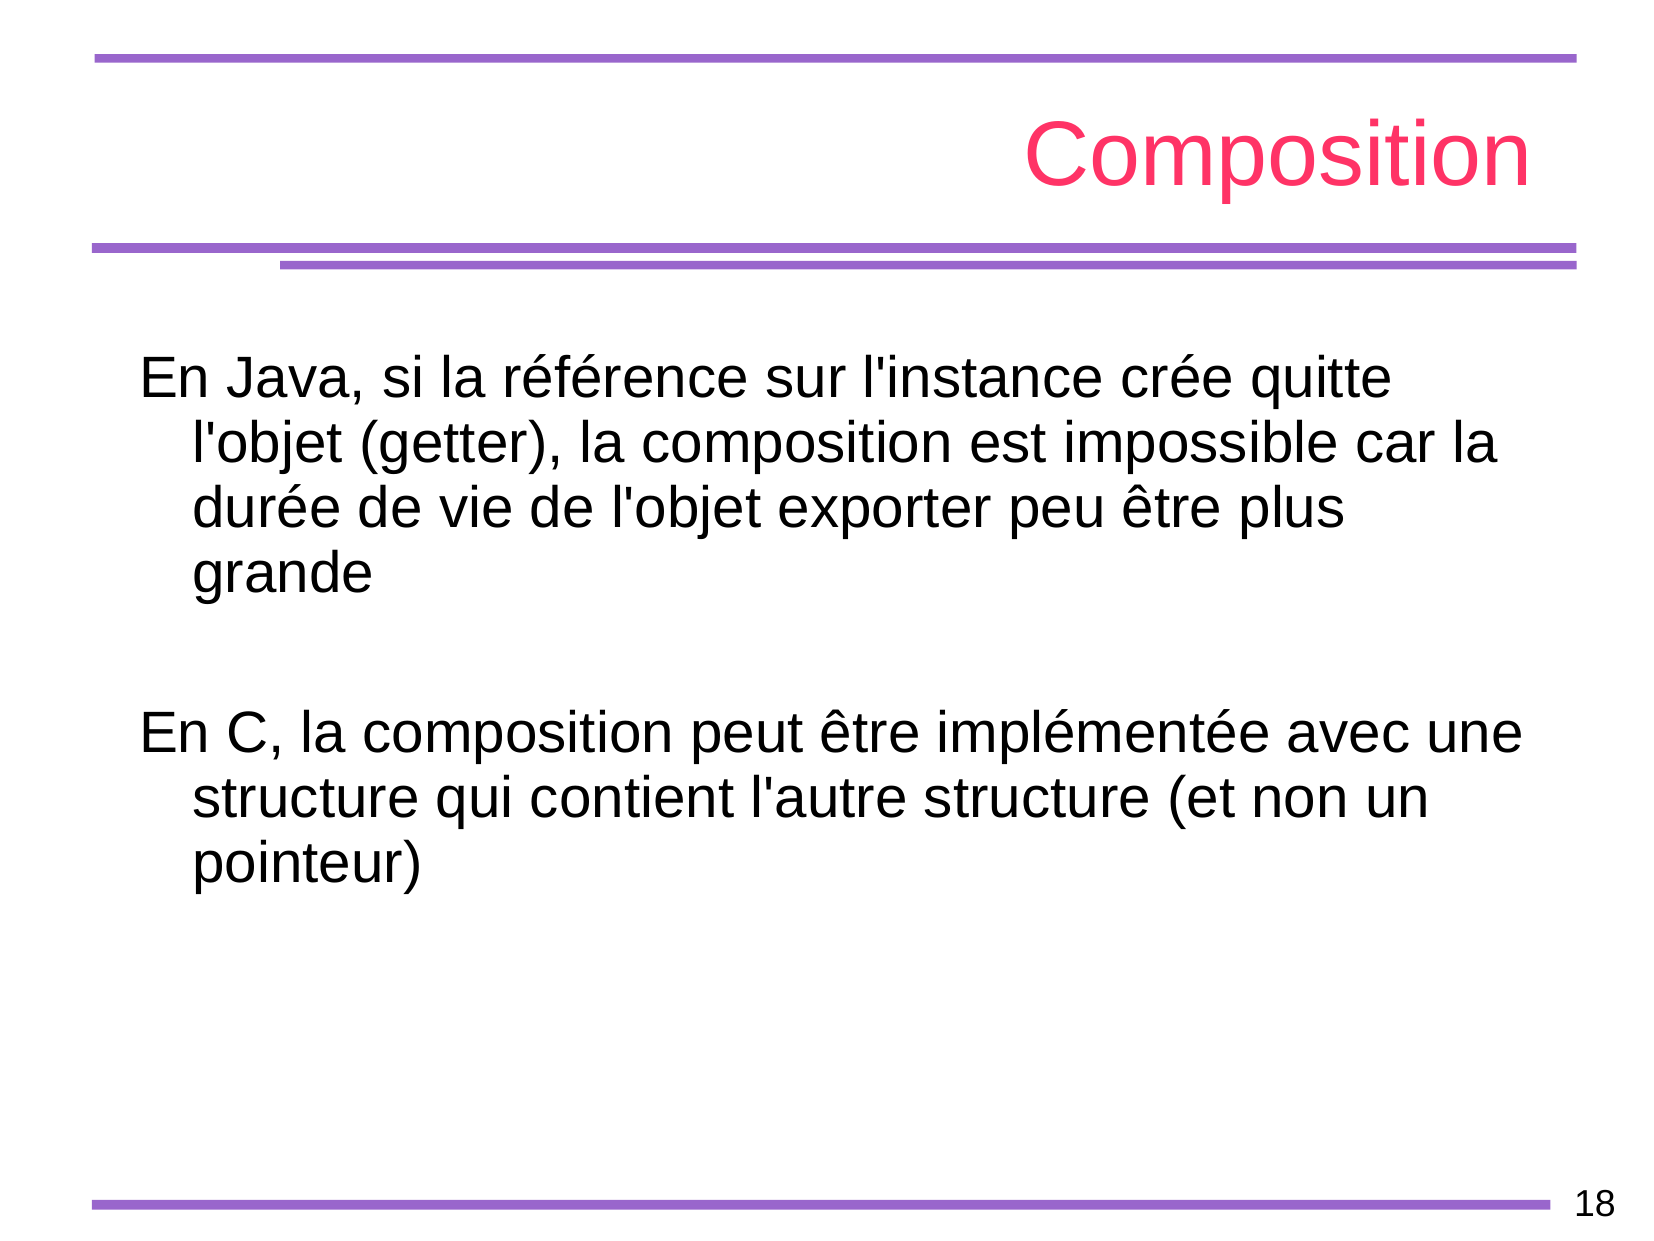

# Composition
En Java, si la référence sur l'instance crée quitte l'objet (getter), la composition est impossible car la durée de vie de l'objet exporter peu être plus grande
En C, la composition peut être implémentée avec une structure qui contient l'autre structure (et non un pointeur)